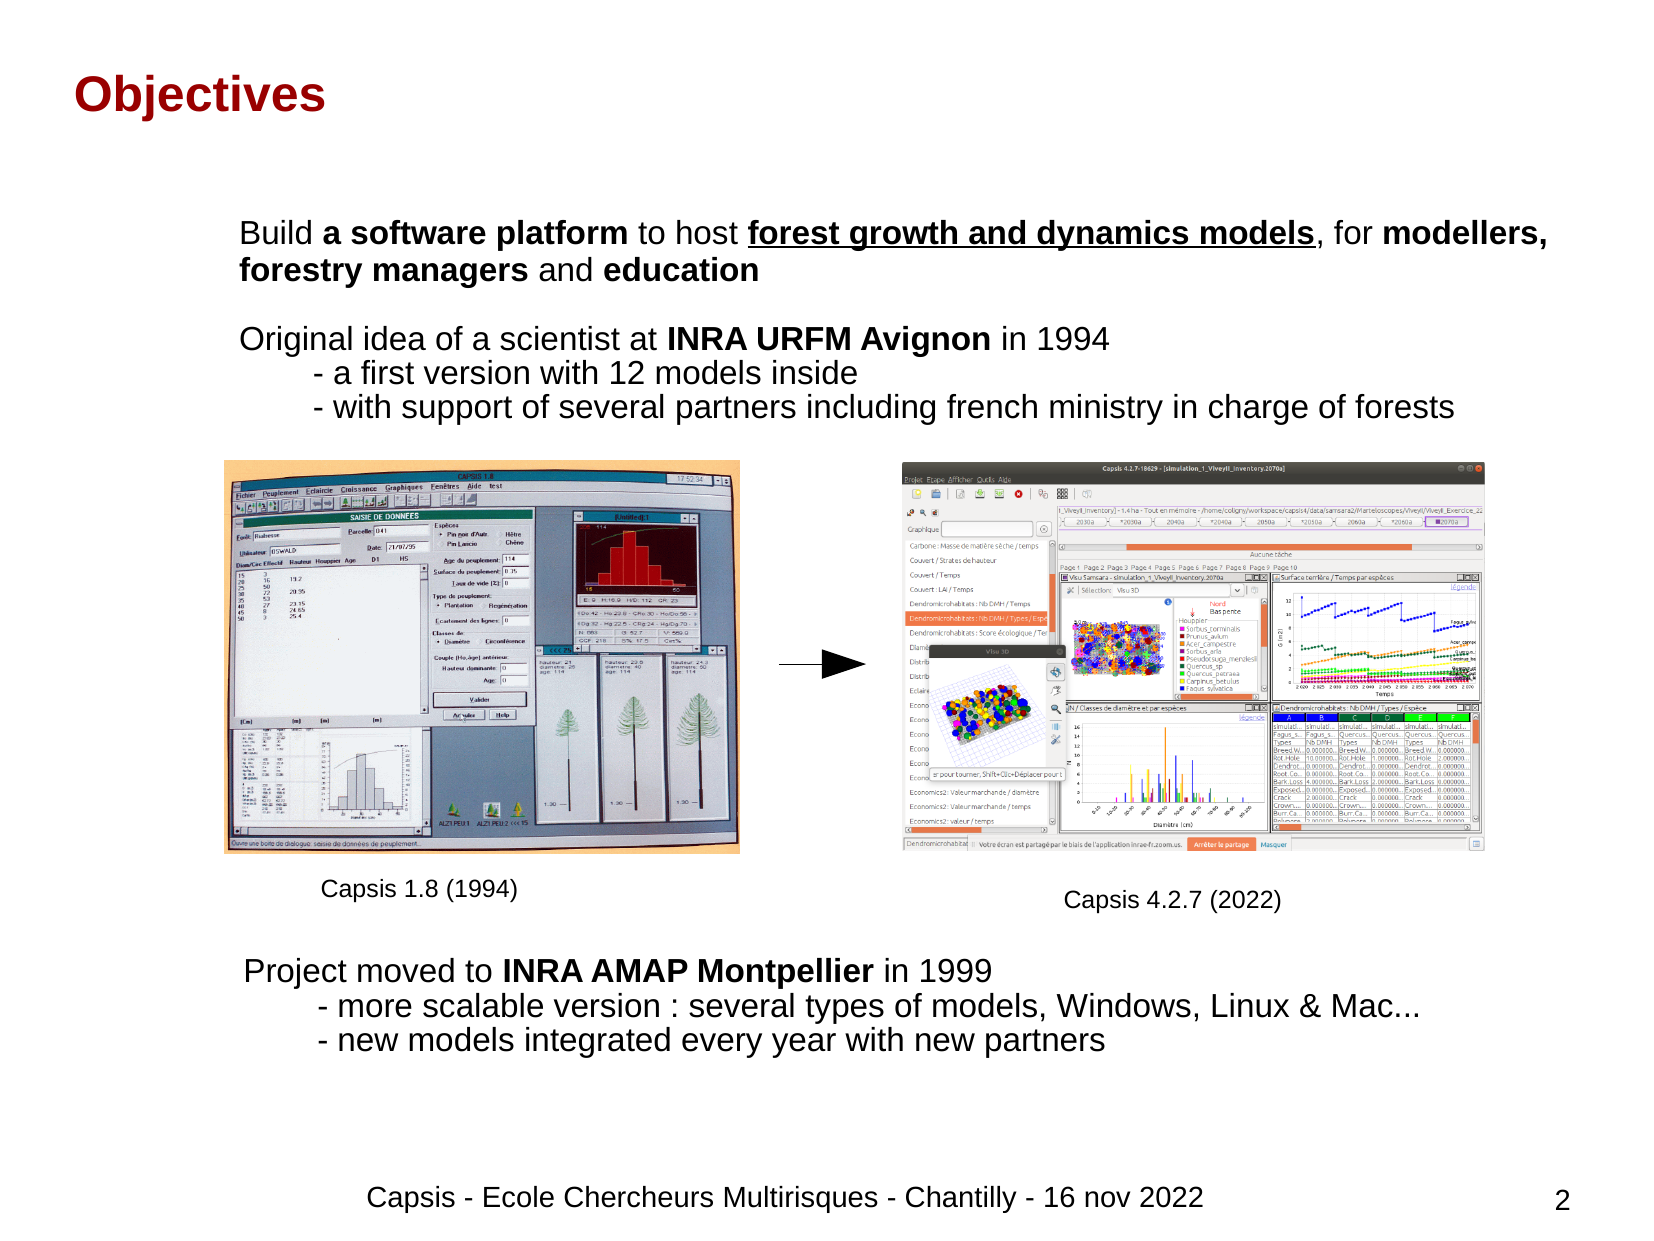

Objectives
Build a software platform to host forest growth and dynamics models, for modellers, forestry managers and education
Original idea of a scientist at INRA URFM Avignon in 1994
	- a first version with 12 models inside
	- with support of several partners including french ministry in charge of forests
Capsis 1.8 (1994)
Capsis 4.2.7 (2022)
Project moved to INRA AMAP Montpellier in 1999
	- more scalable version : several types of models, Windows, Linux & Mac...
	- new models integrated every year with new partners
2